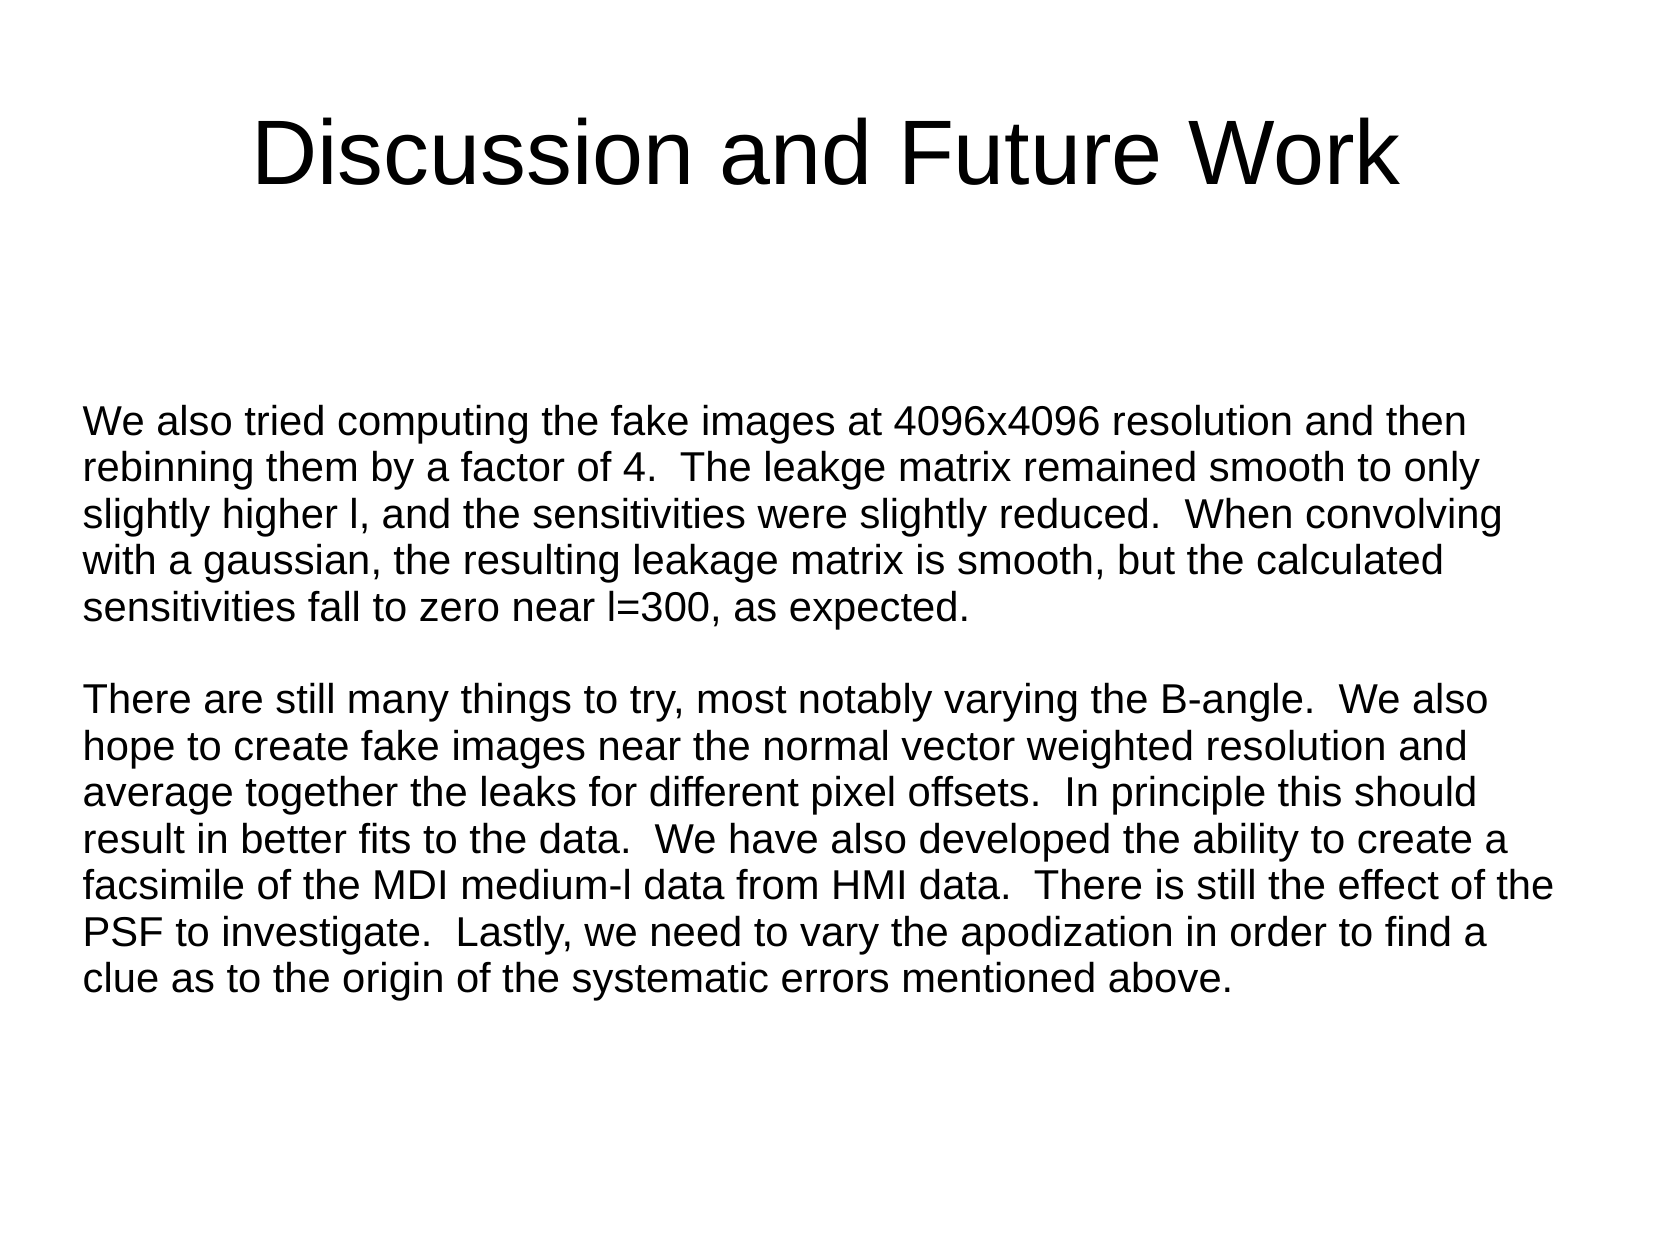

# Discussion and Future Work
We also tried computing the fake images at 4096x4096 resolution and then rebinning them by a factor of 4. The leakge matrix remained smooth to only slightly higher l, and the sensitivities were slightly reduced. When convolving with a gaussian, the resulting leakage matrix is smooth, but the calculated sensitivities fall to zero near l=300, as expected.
There are still many things to try, most notably varying the B-angle. We also hope to create fake images near the normal vector weighted resolution and average together the leaks for different pixel offsets. In principle this should result in better fits to the data. We have also developed the ability to create a facsimile of the MDI medium-l data from HMI data. There is still the effect of the PSF to investigate. Lastly, we need to vary the apodization in order to find a clue as to the origin of the systematic errors mentioned above.